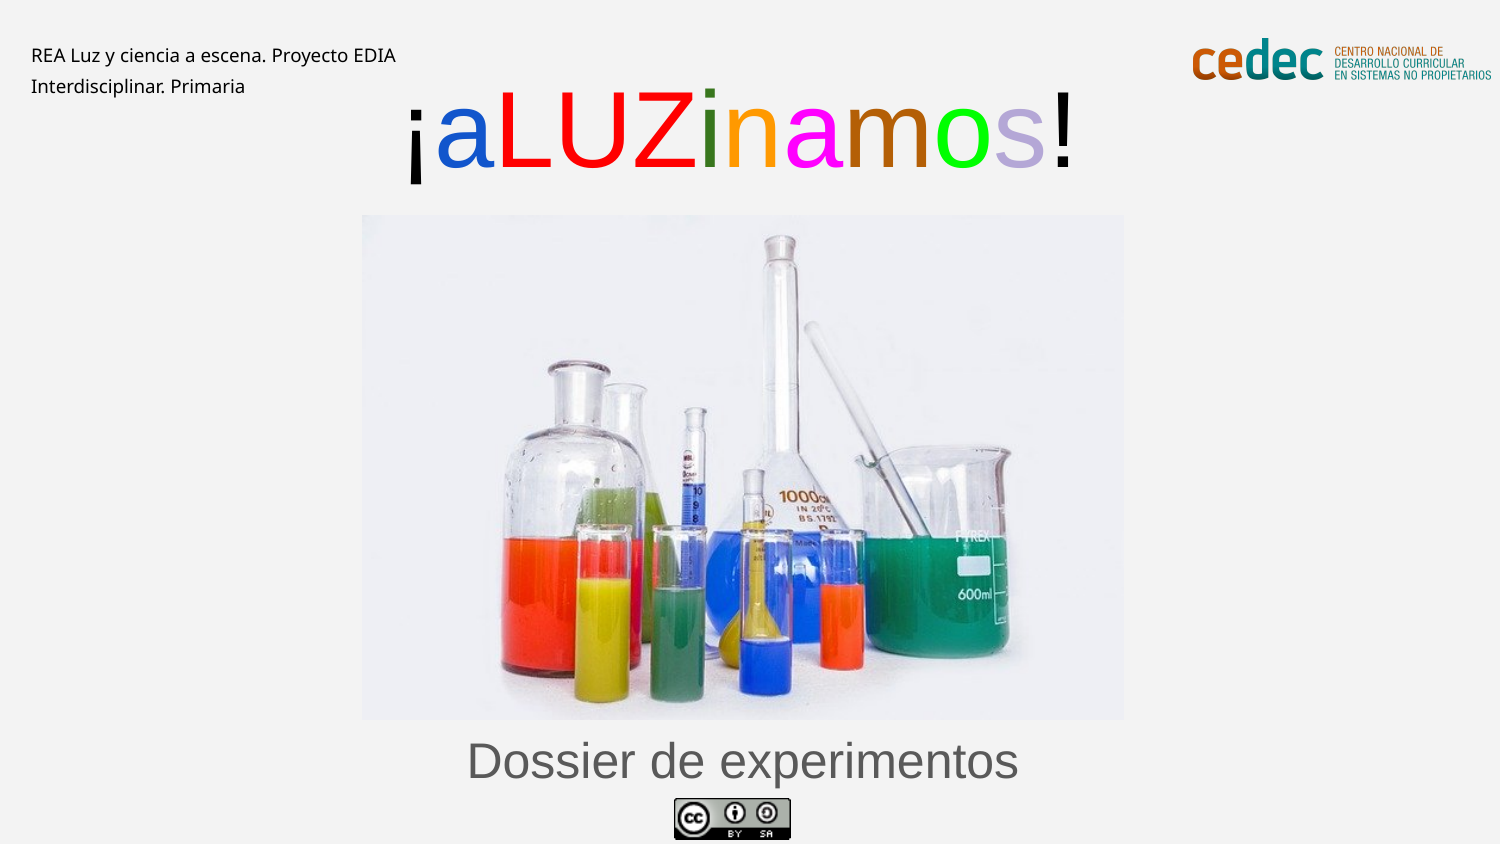

REA Luz y ciencia a escena. Proyecto EDIA
Interdisciplinar. Primaria
# ¡aLUZinamos!
Dossier de experimentos